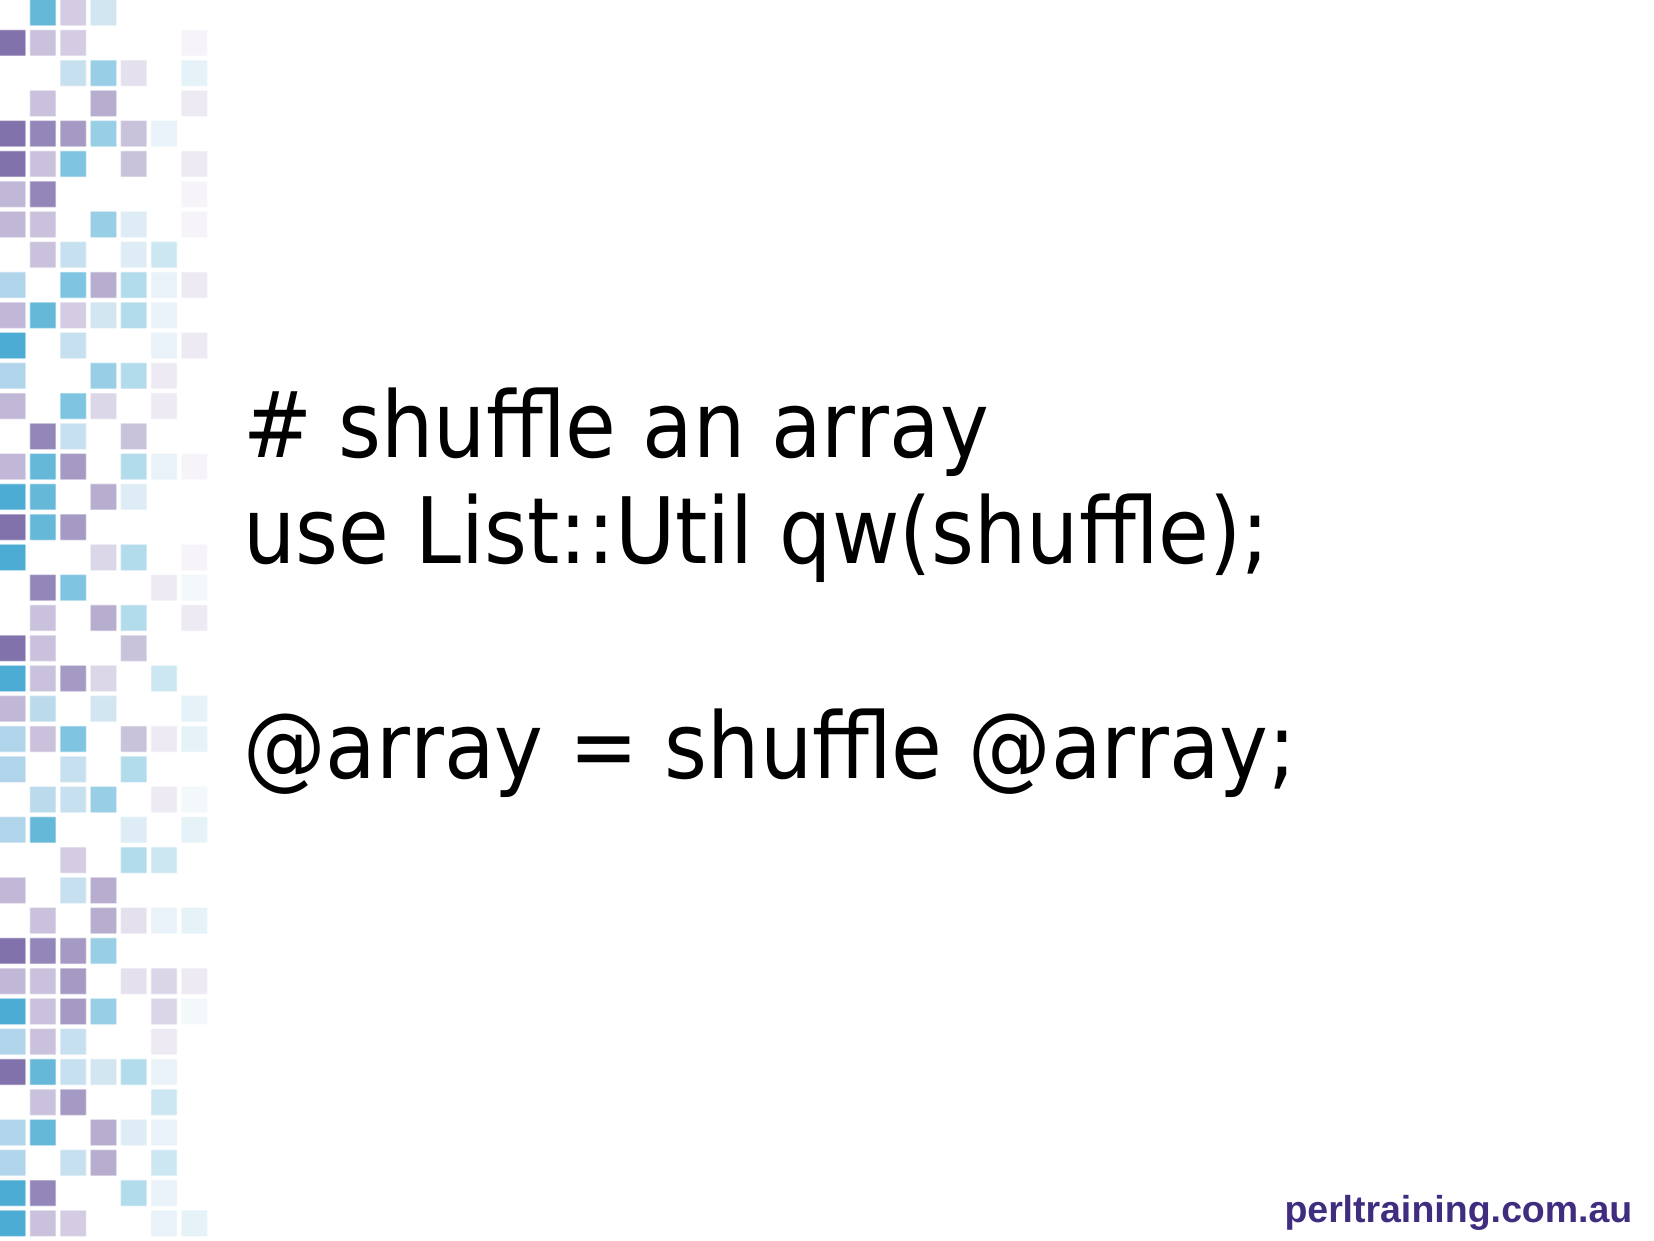

# # shuffle an array use List::Util qw(shuffle); @array = shuffle @array;